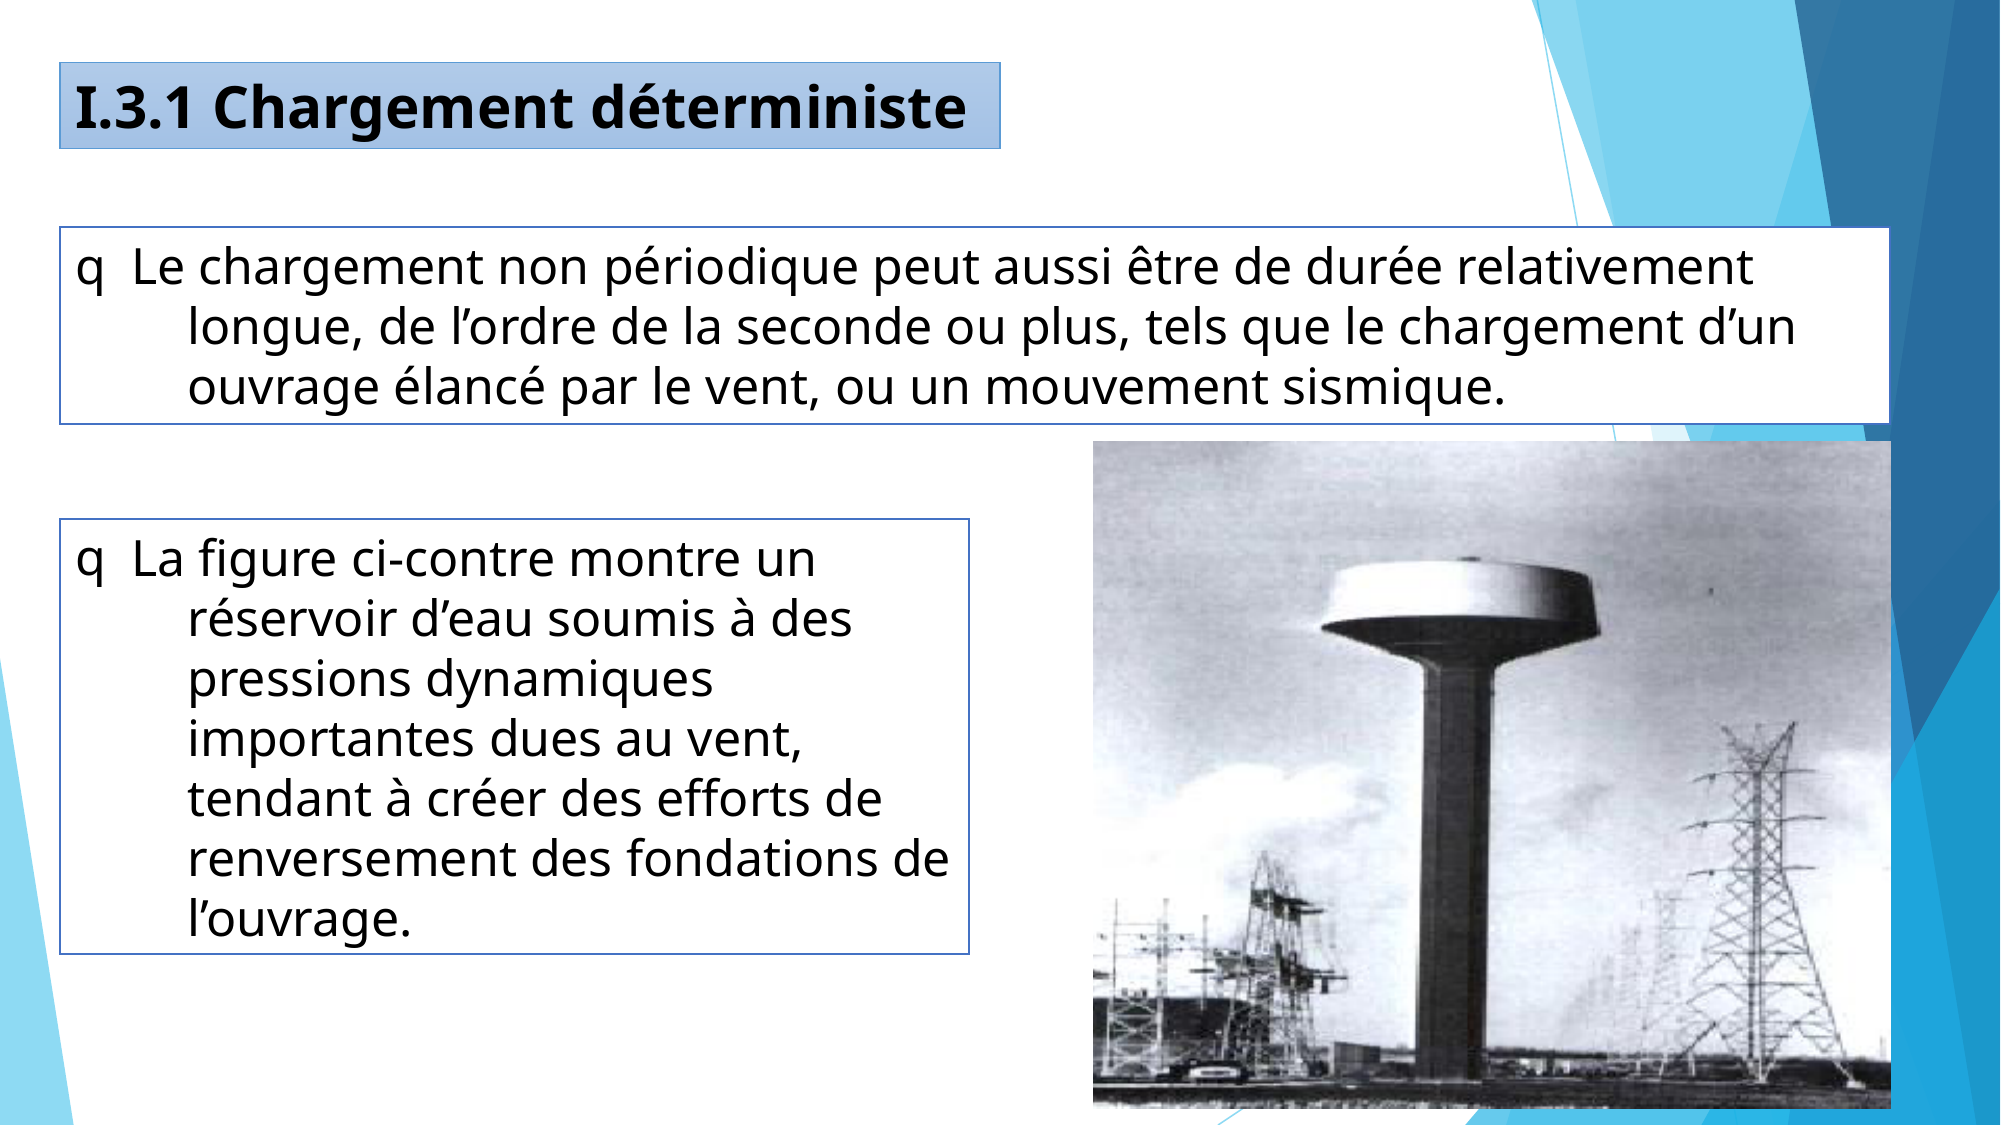

I.3.1 Chargement déterministe
Le chargement non périodique peut aussi être de durée relativement longue, de l’ordre de la seconde ou plus, tels que le chargement d’un ouvrage élancé par le vent, ou un mouvement sismique.
La figure ci-contre montre un réservoir d’eau soumis à des pressions dynamiques importantes dues au vent, tendant à créer des efforts de renversement des fondations de l’ouvrage.